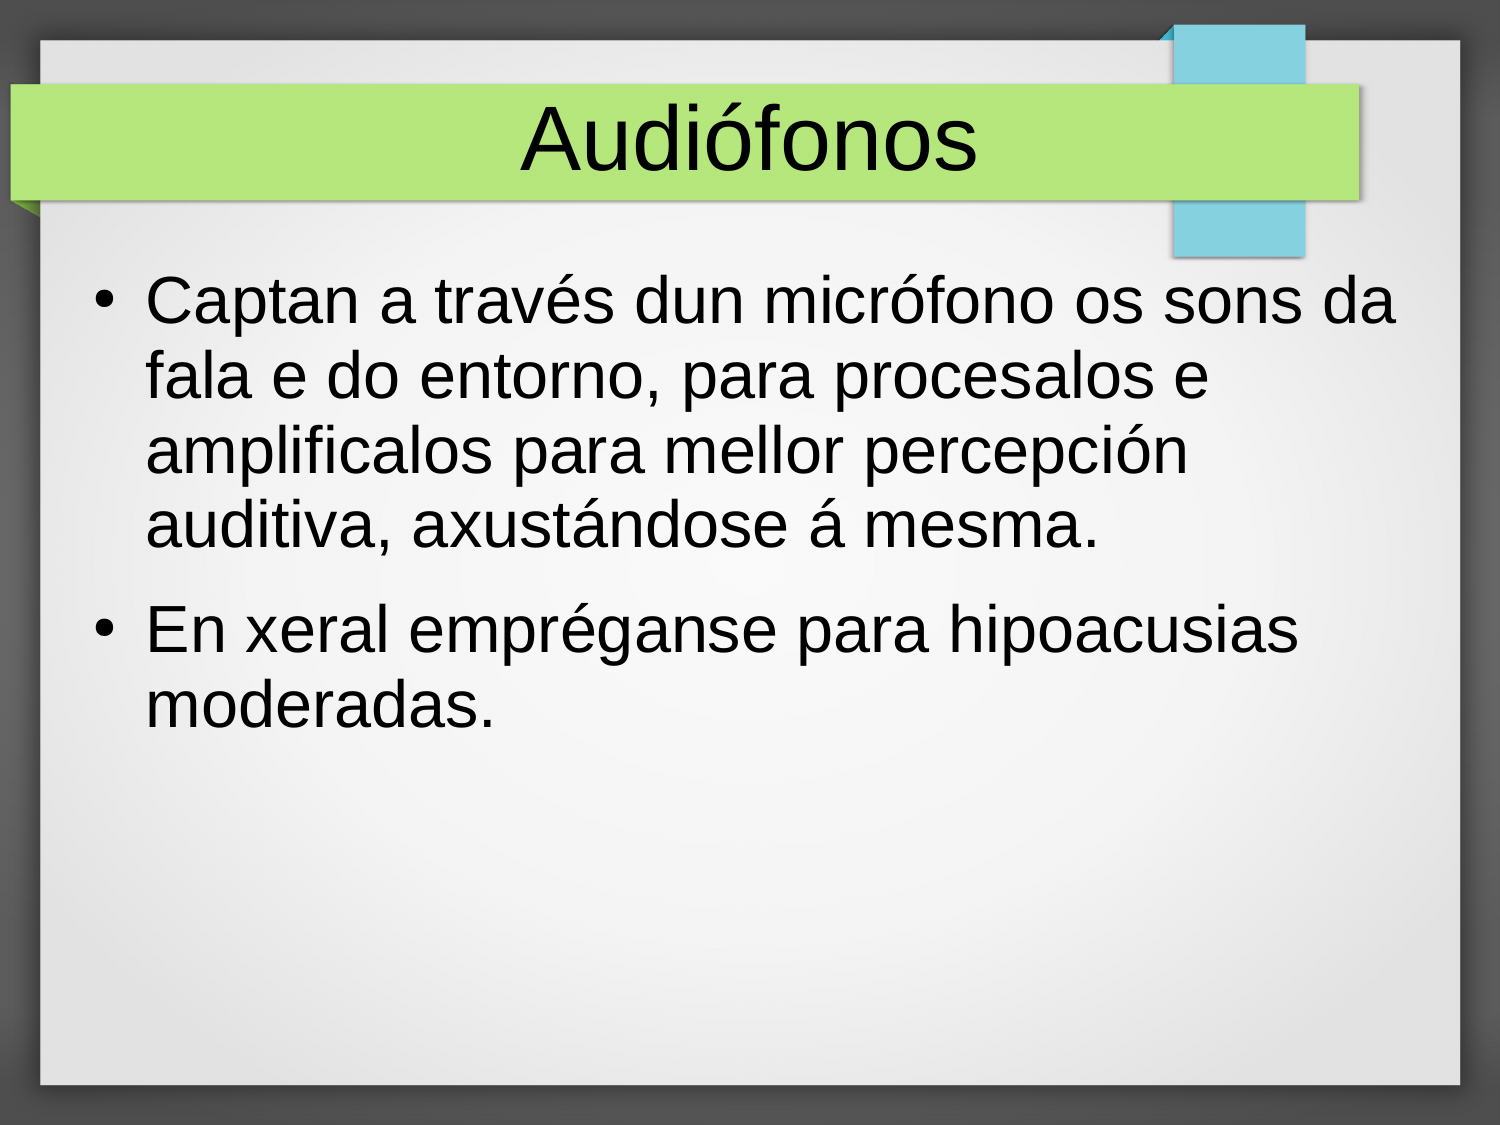

# Audiófonos
Captan a través dun micrófono os sons da fala e do entorno, para procesalos e amplificalos para mellor percepción auditiva, axustándose á mesma.
En xeral empréganse para hipoacusias moderadas.